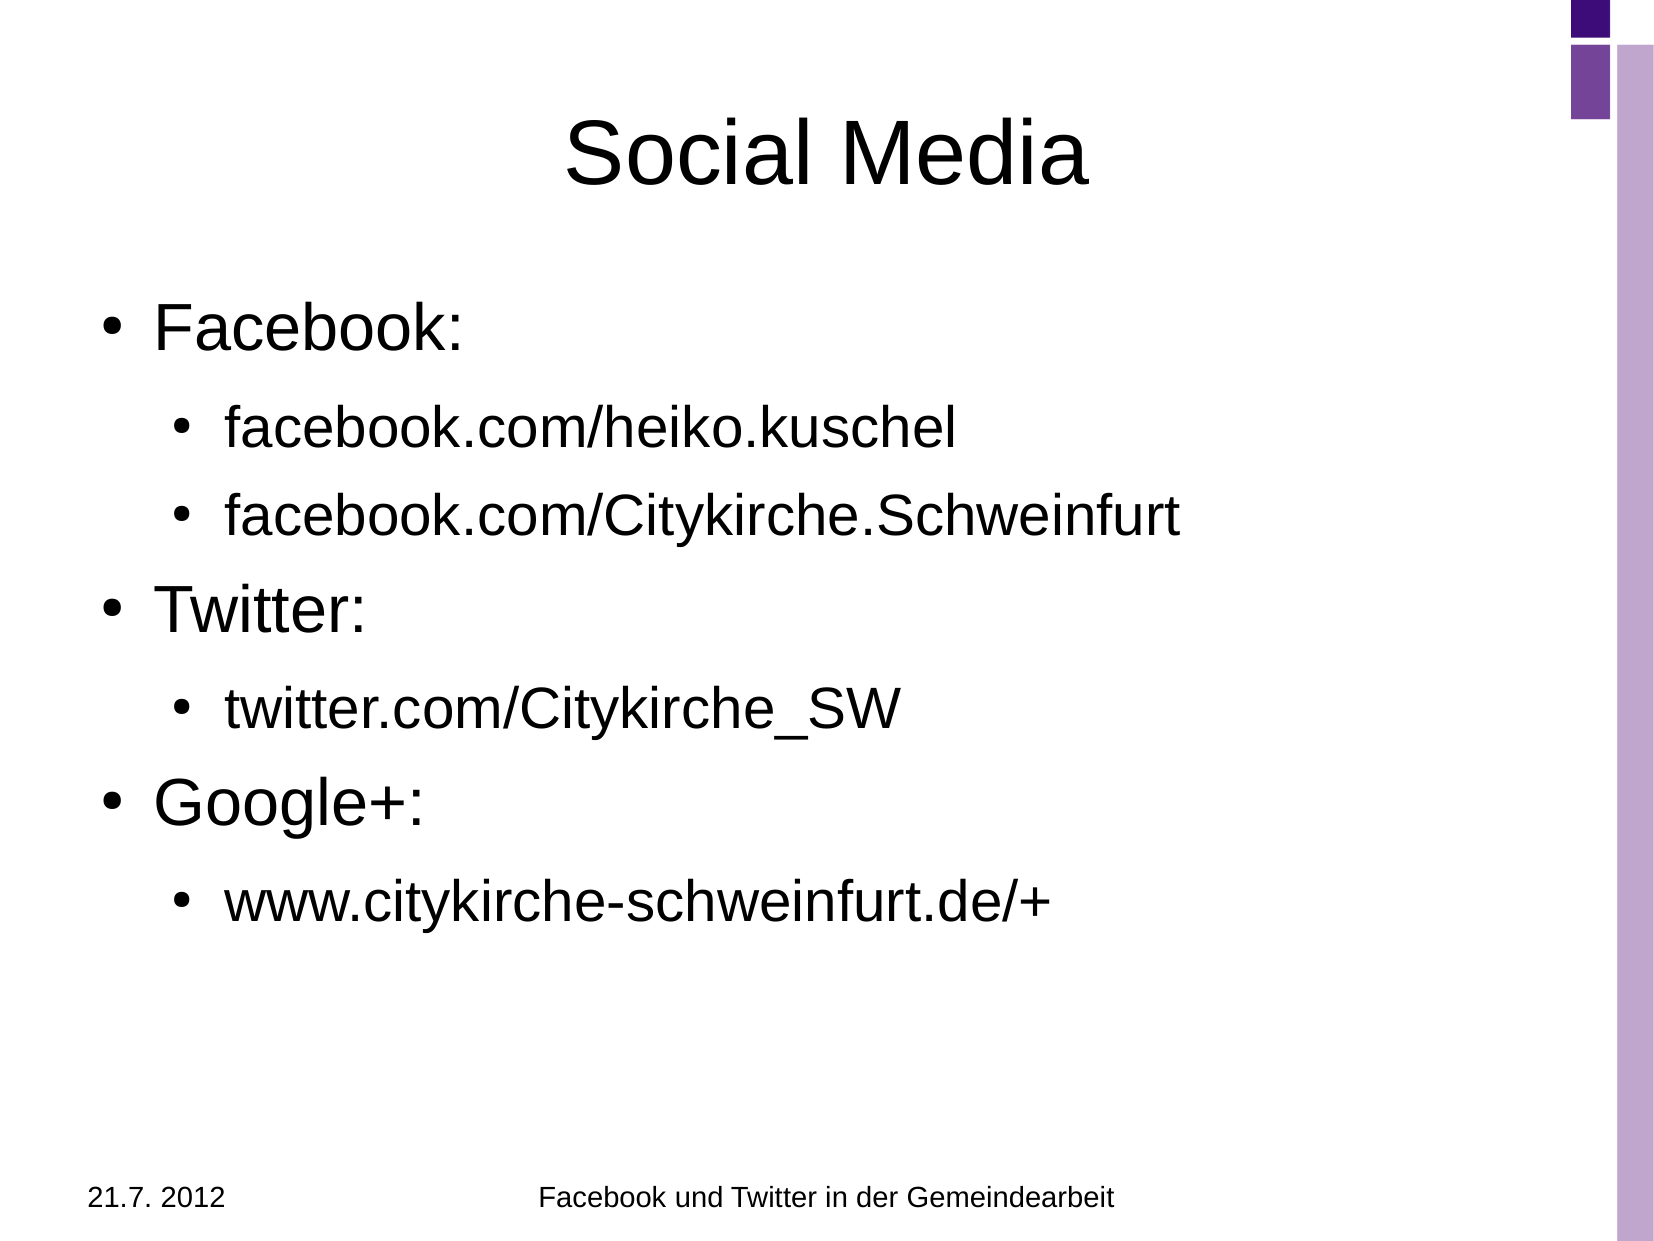

# Social Media
Facebook:
facebook.com/heiko.kuschel
facebook.com/Citykirche.Schweinfurt
Twitter:
twitter.com/Citykirche_SW
Google+:
www.citykirche-schweinfurt.de/+